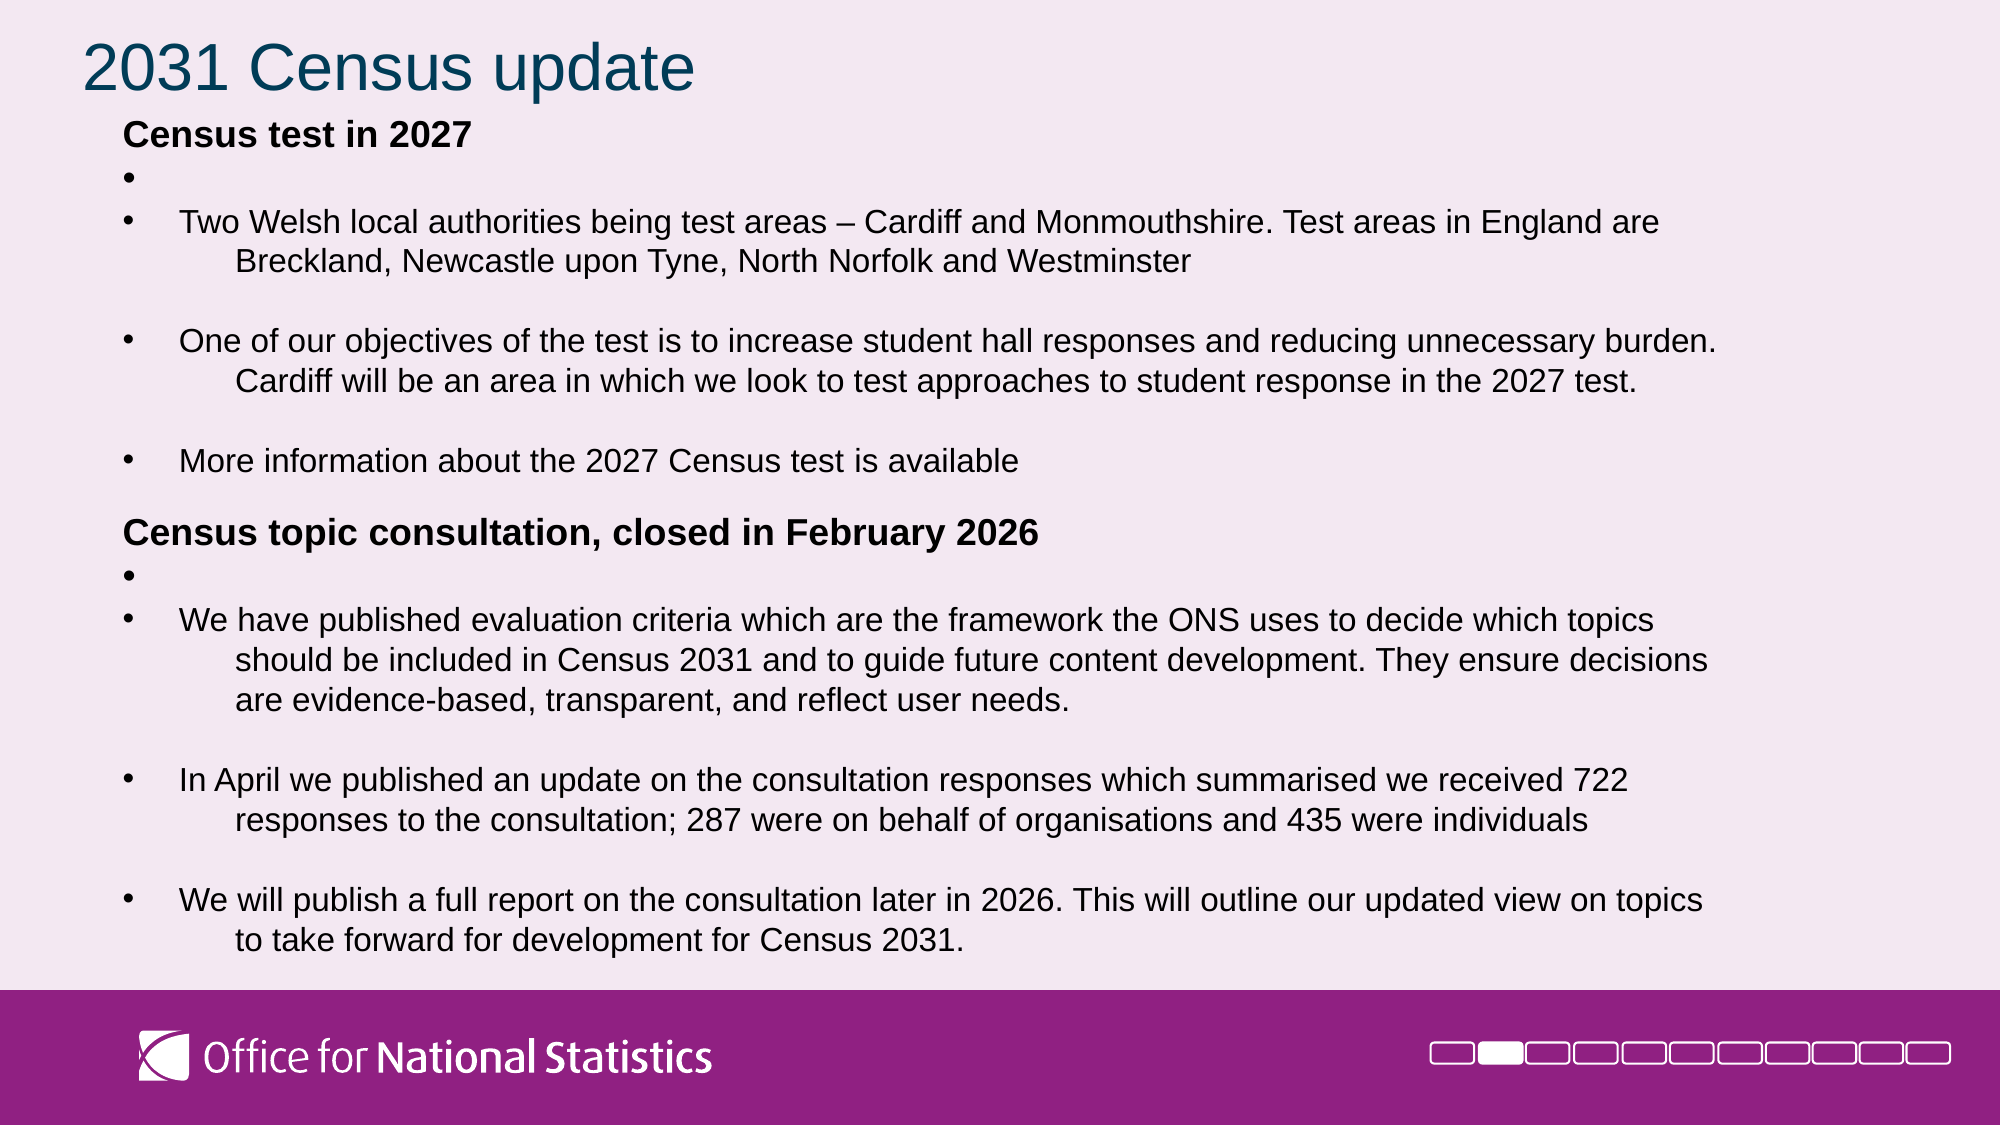

2031 Census update
Census test in 2027
Two Welsh local authorities being test areas – Cardiff and Monmouthshire. Test areas in England are Breckland, Newcastle upon Tyne, North Norfolk and Westminster
One of our objectives of the test is to increase student hall responses and reducing unnecessary burden. Cardiff will be an area in which we look to test approaches to student response in the 2027 test.
More information about the 2027 Census test is available
Census topic consultation, closed in February 2026
We have published evaluation criteria which are the framework the ONS uses to decide which topics should be included in Census 2031 and to guide future content development. They ensure decisions are evidence‑based, transparent, and reflect user needs.
In April we published an update on the consultation responses which summarised we received 722 responses to the consultation; 287 were on behalf of organisations and 435 were individuals
We will publish a full report on the consultation later in 2026. This will outline our updated view on topics to take forward for development for Census 2031.